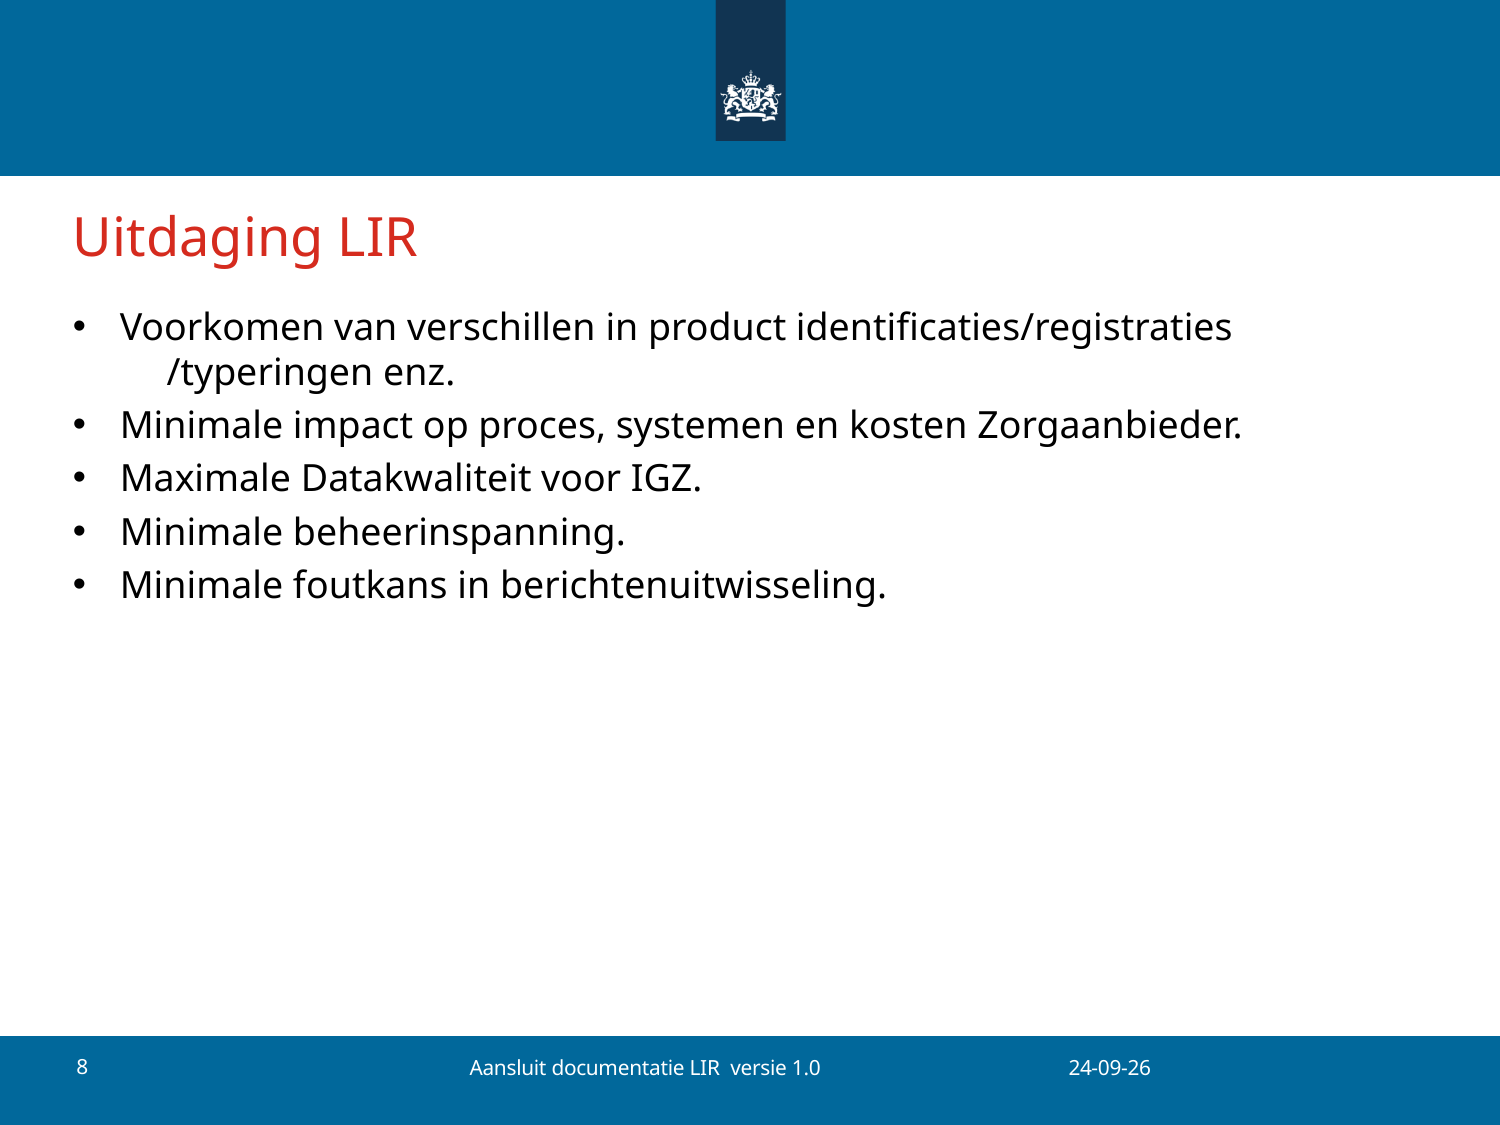

# Uitdaging LIR
Voorkomen van verschillen in product identificaties/registraties /typeringen enz.
Minimale impact op proces, systemen en kosten Zorgaanbieder.
Maximale Datakwaliteit voor IGZ.
Minimale beheerinspanning.
Minimale foutkans in berichtenuitwisseling.
8
Aansluit documentatie LIR versie 1.0